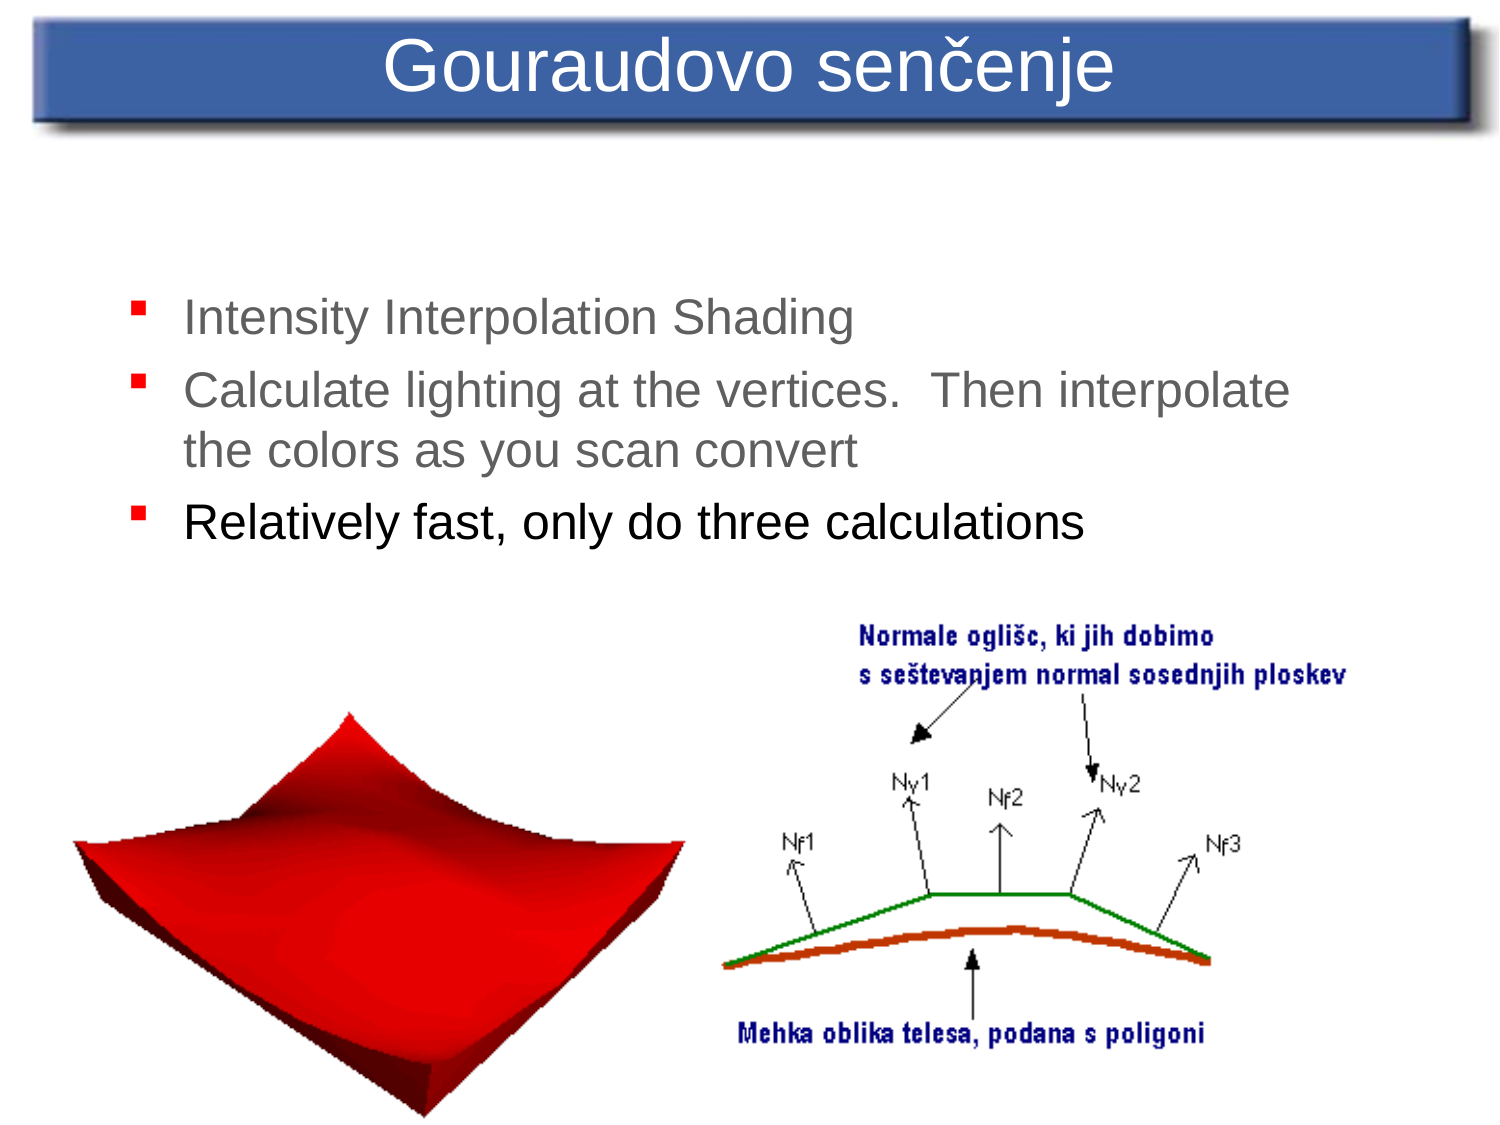

# Gouraudovo senčenje
Intensity Interpolation Shading
Calculate lighting at the vertices. Then interpolate the colors as you scan convert
Relatively fast, only do three calculations